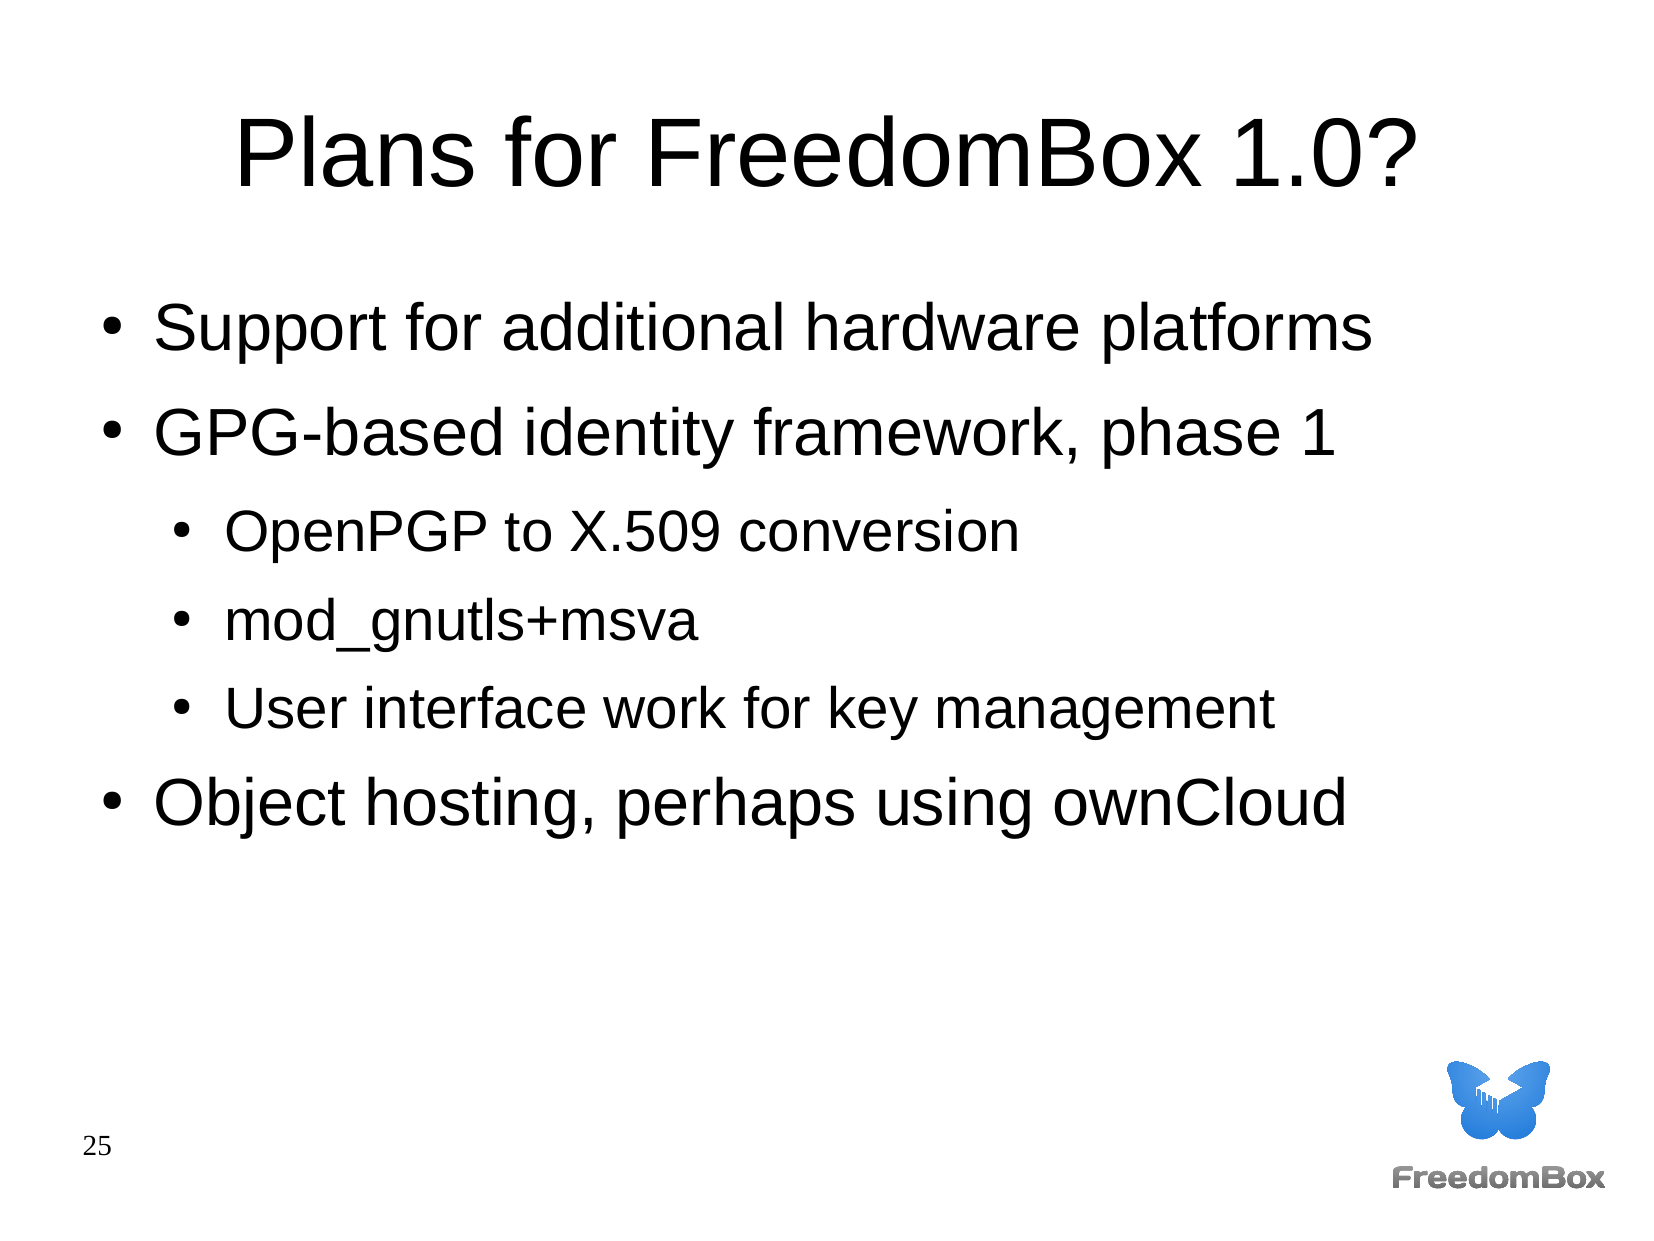

# Plans for FreedomBox 1.0?
Support for additional hardware platforms
GPG-based identity framework, phase 1
OpenPGP to X.509 conversion
mod_gnutls+msva
User interface work for key management
Object hosting, perhaps using ownCloud